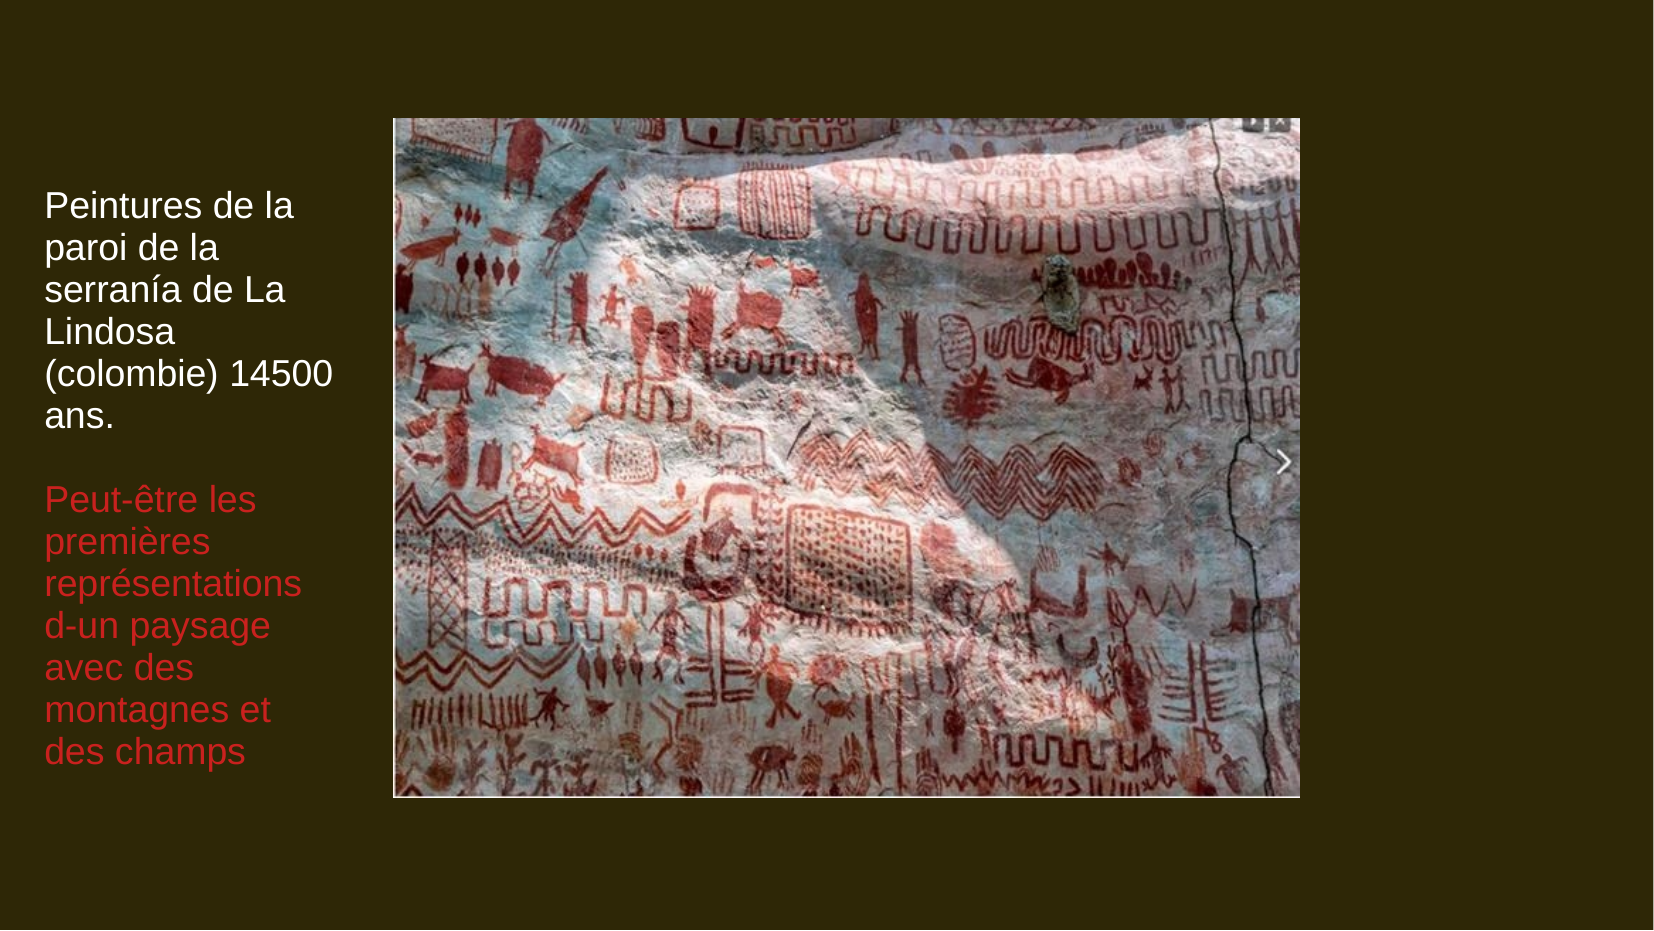

Peintures de la paroi de la serranía de La Lindosa (colombie) 14500 ans.
Peut-être les premières représentations d-un paysage avec des montagnes et des champs